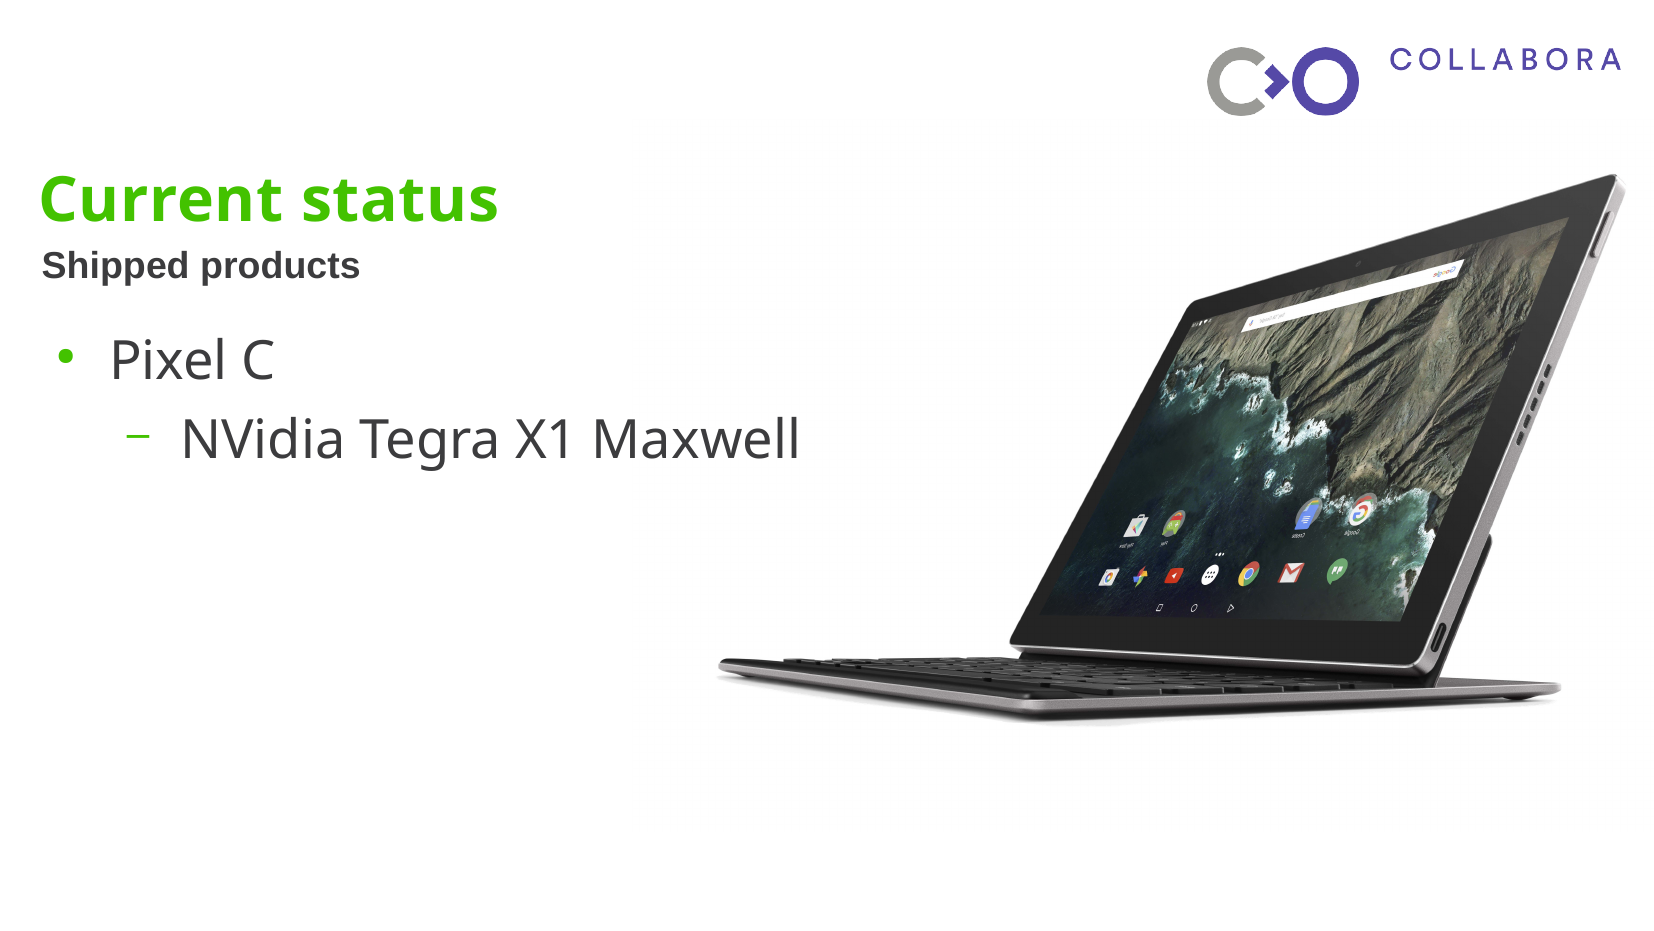

# Current status
Shipped products
Pixel C
NVidia Tegra X1 Maxwell